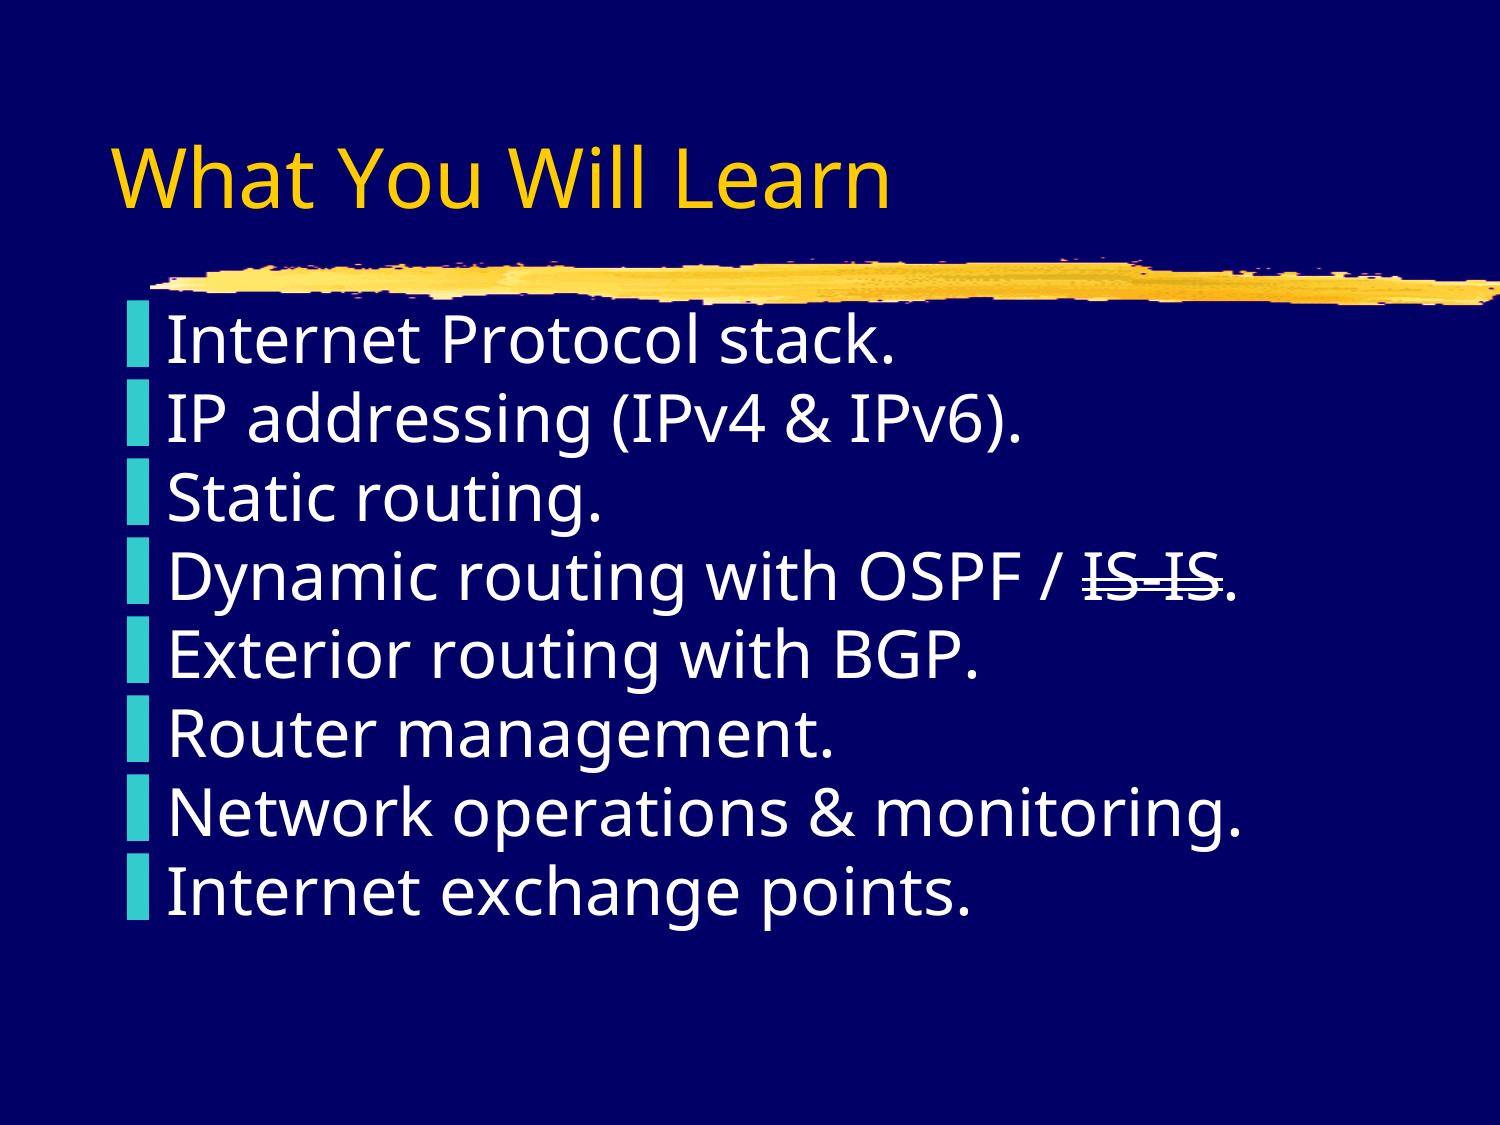

# What You Will Learn
Internet Protocol stack.
IP addressing (IPv4 & IPv6)‏.
Static routing.
Dynamic routing with OSPF / IS-IS.
Exterior routing with BGP.
Router management.
Network operations & monitoring.
Internet exchange points.